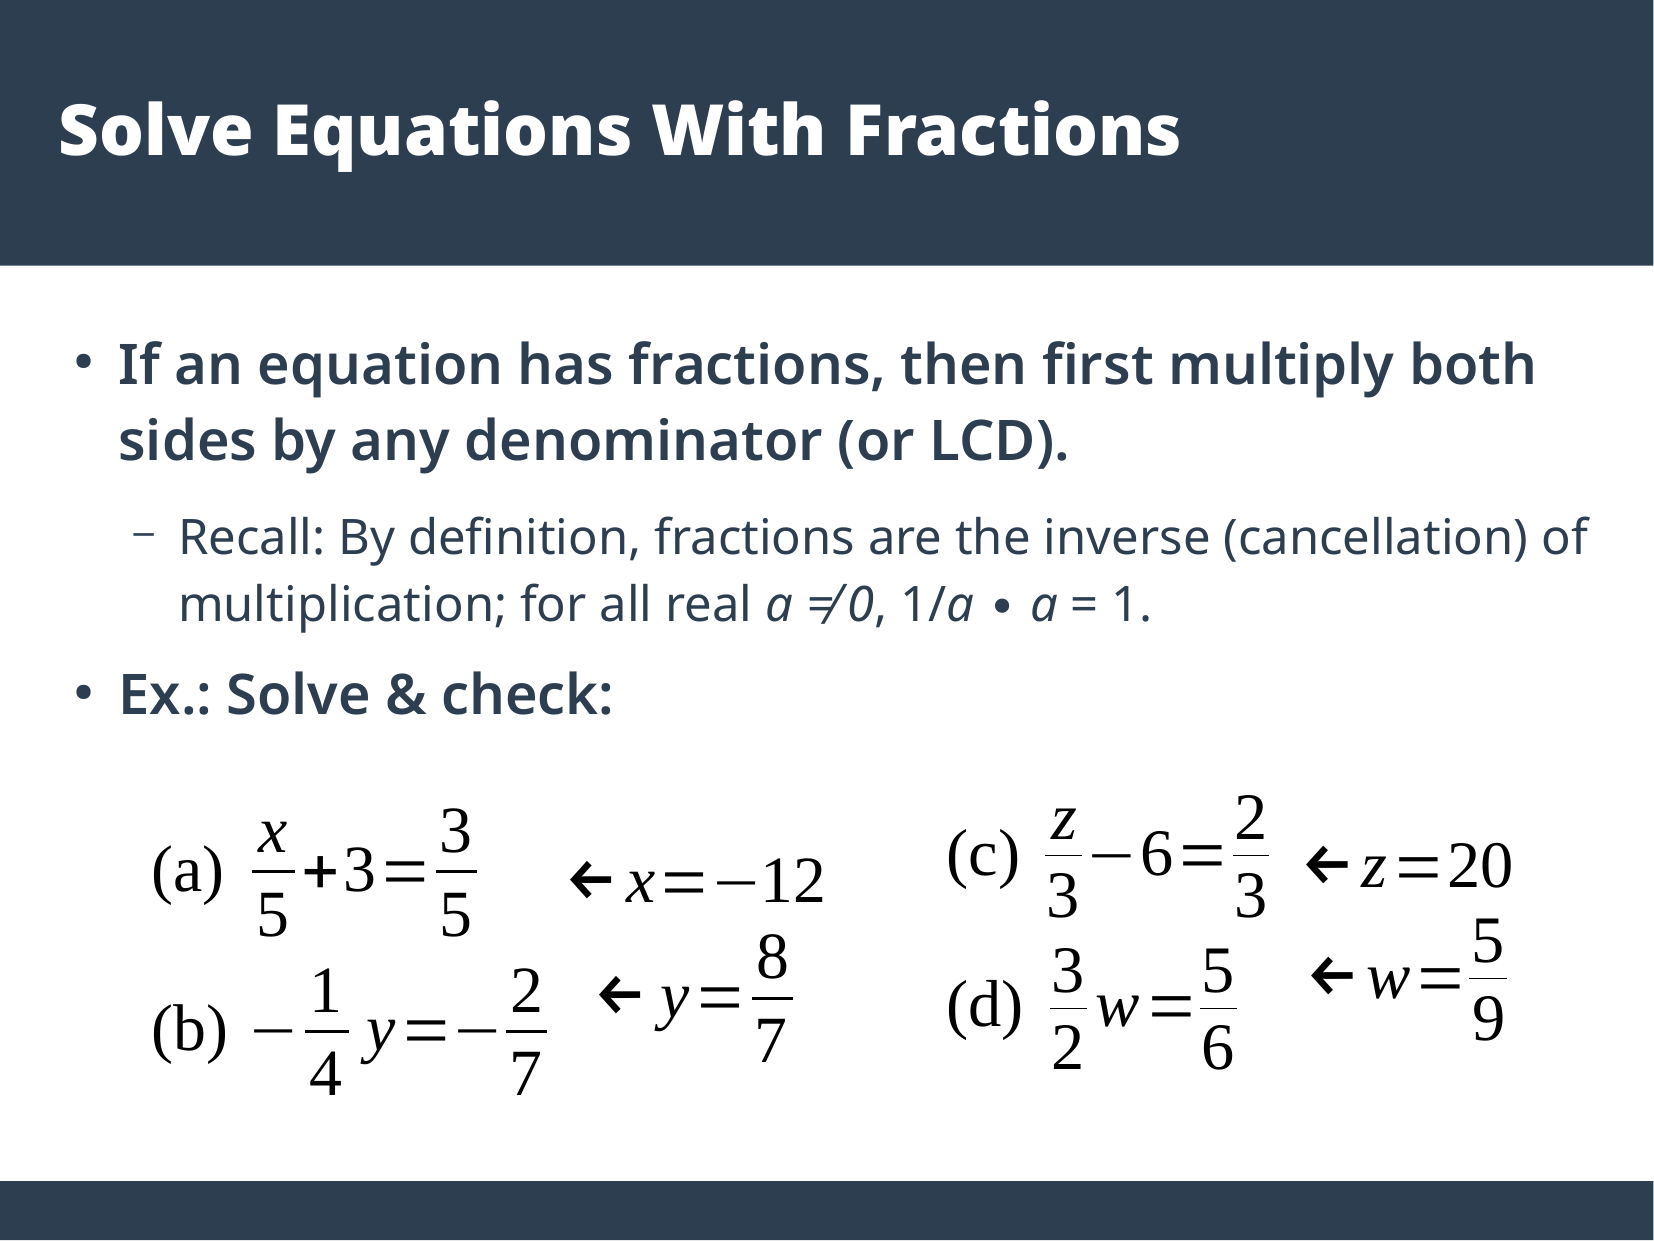

# Solve Equations With Fractions
If an equation has fractions, then first multiply both sides by any denominator (or LCD).
Recall: By definition, fractions are the inverse (cancellation) of multiplication; for all real a ≠ 0, 1/a ∙ a = 1.
Ex.: Solve & check: